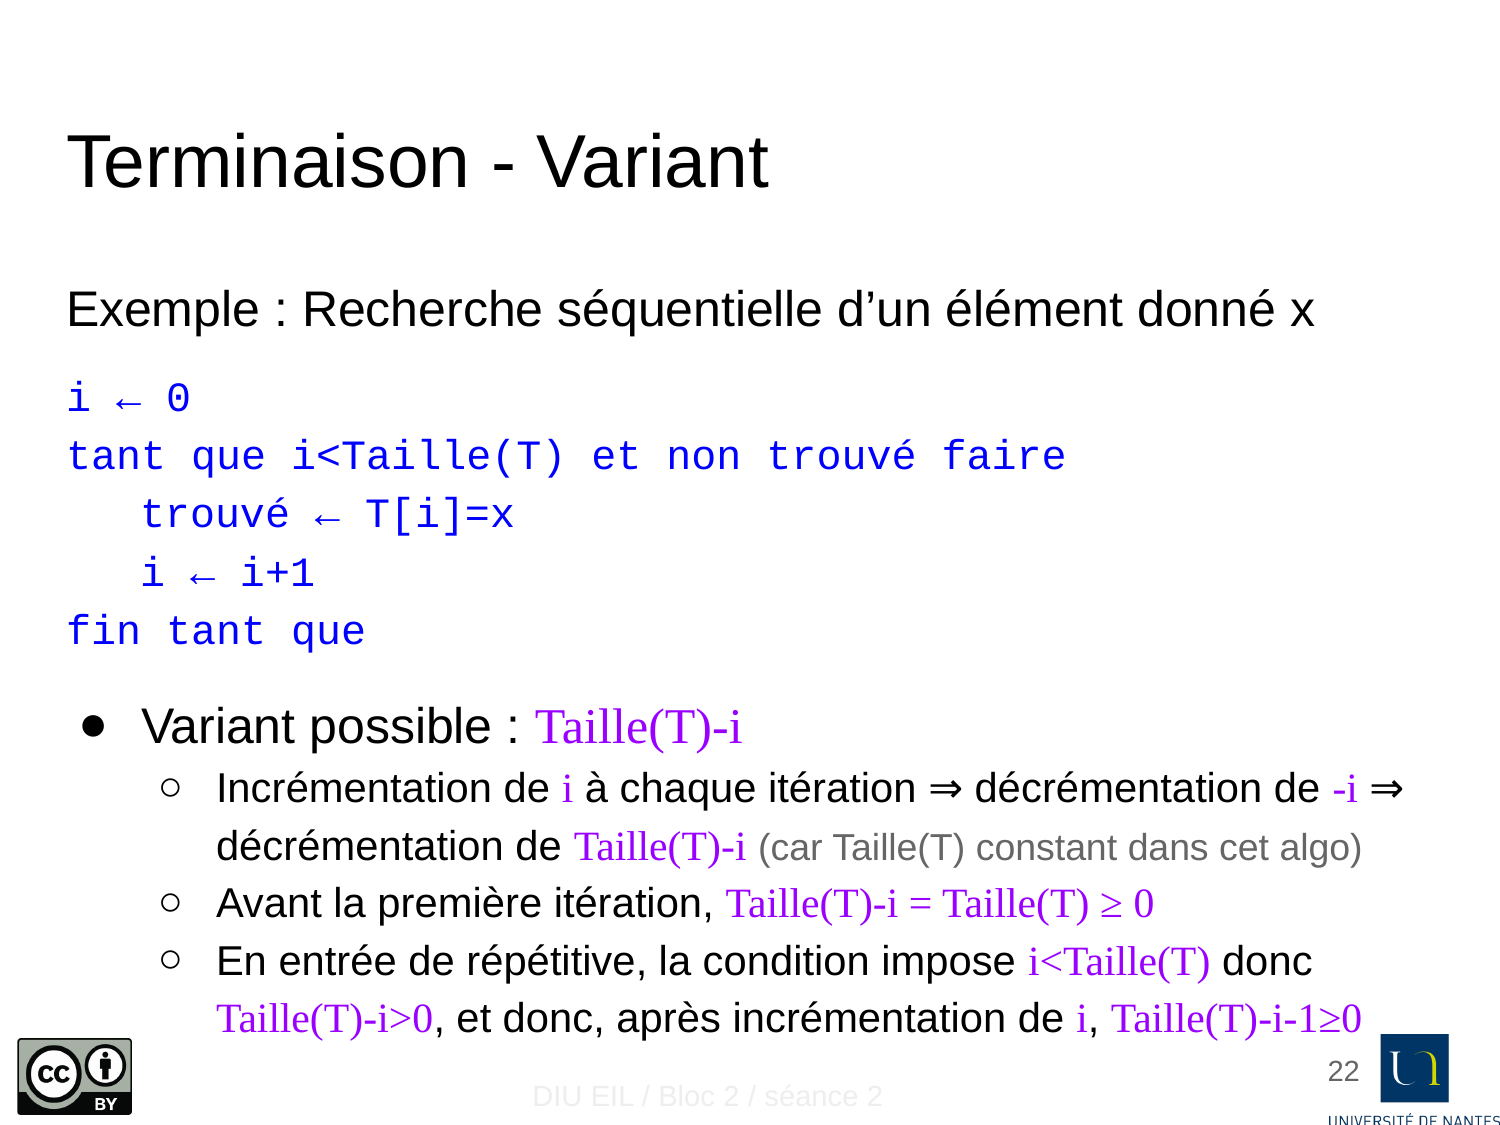

# Terminaison - Variant
Exemple : Recherche séquentielle d’un élément donné x
i ← 0
tant que i<Taille(T) et non trouvé faire
	trouvé ← T[i]=x
	i ← i+1
fin tant que
Variant possible : Taille(T)-i
Incrémentation de i à chaque itération ⇒ décrémentation de -i ⇒ décrémentation de Taille(T)-i (car Taille(T) constant dans cet algo)
Avant la première itération, Taille(T)-i = Taille(T) ≥ 0
En entrée de répétitive, la condition impose i<Taille(T) donc Taille(T)-i>0, et donc, après incrémentation de i, Taille(T)-i-1≥0